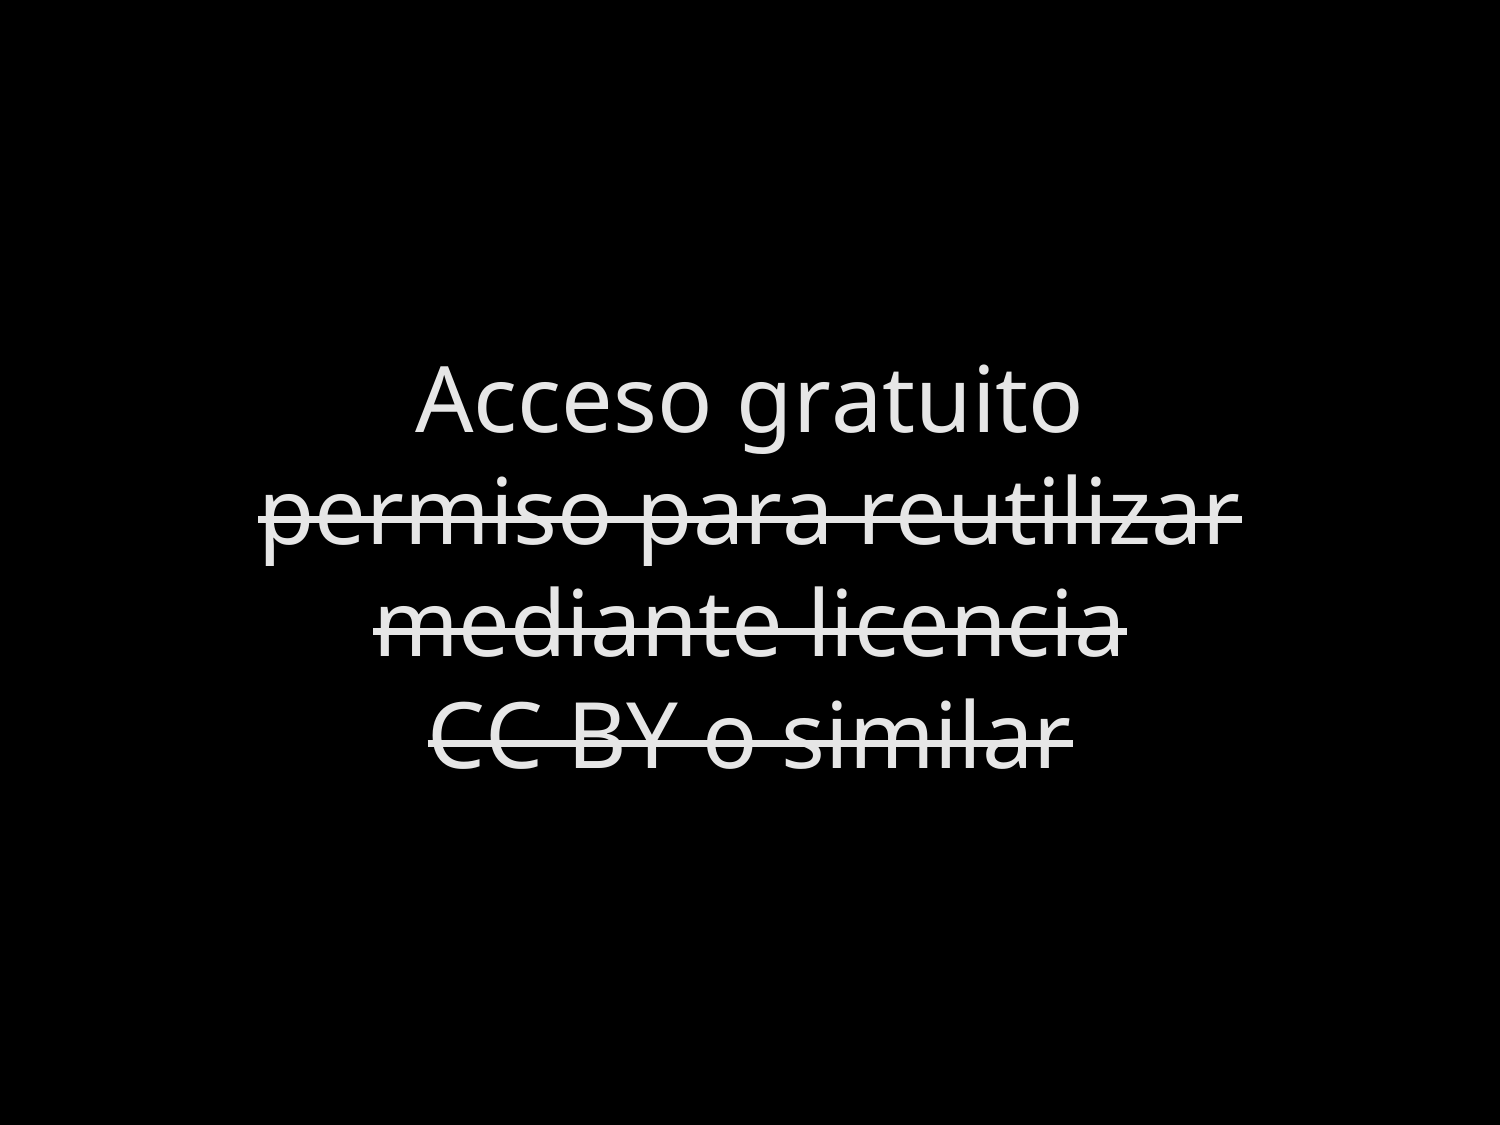

# Acceso gratuito
permiso para reutilizar
mediante licencia
CC BY o similar